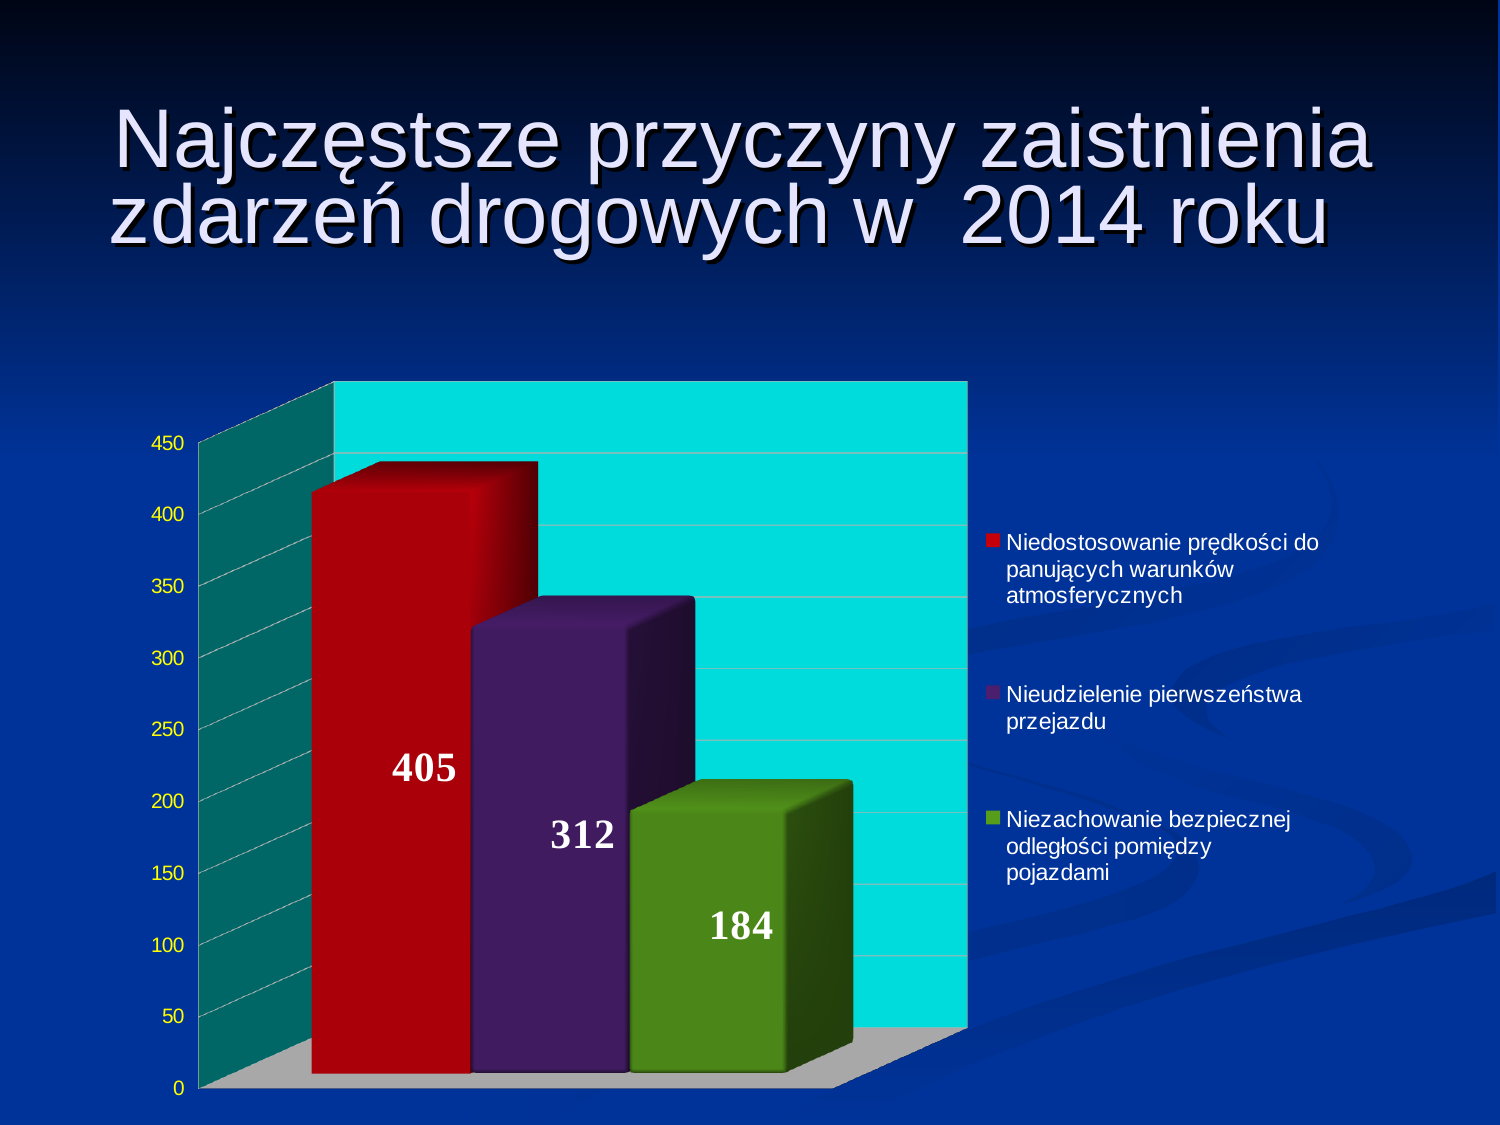

# Najczęstsze przyczyny zaistnienia zdarzeń drogowych w 2014 roku
[unsupported chart]